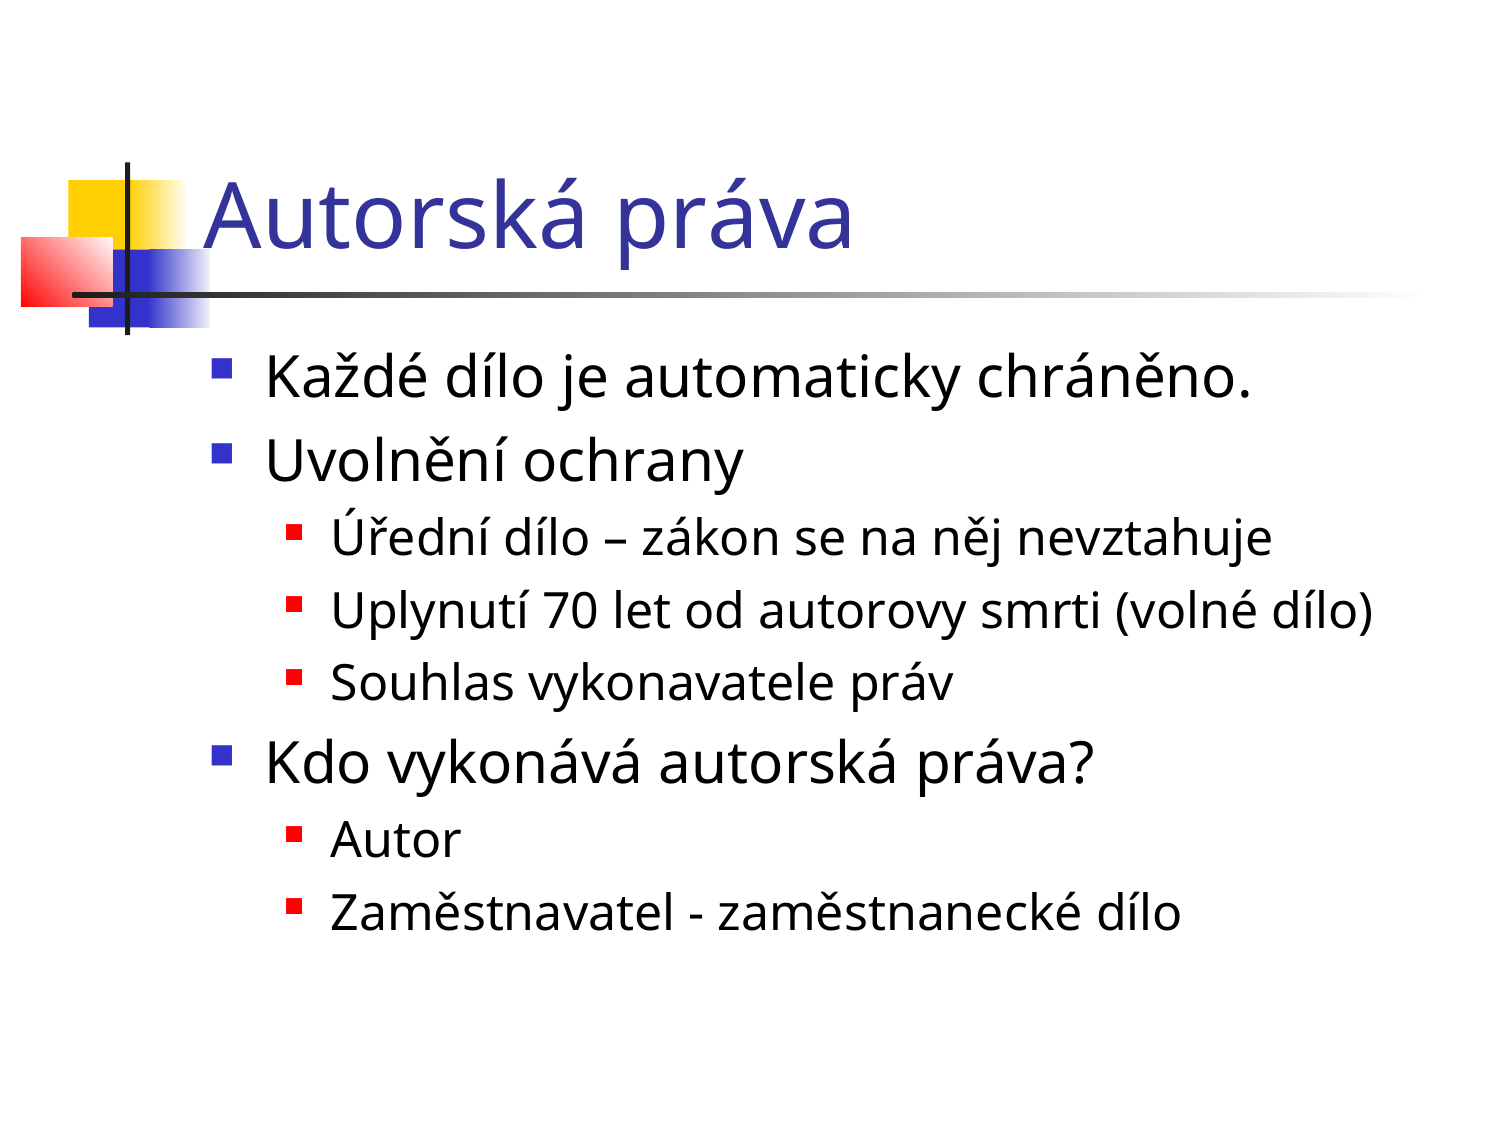

# Autorská práva
Každé dílo je automaticky chráněno.
Uvolnění ochrany
Úřední dílo – zákon se na něj nevztahuje
Uplynutí 70 let od autorovy smrti (volné dílo)
Souhlas vykonavatele práv
Kdo vykonává autorská práva?
Autor
Zaměstnavatel - zaměstnanecké dílo